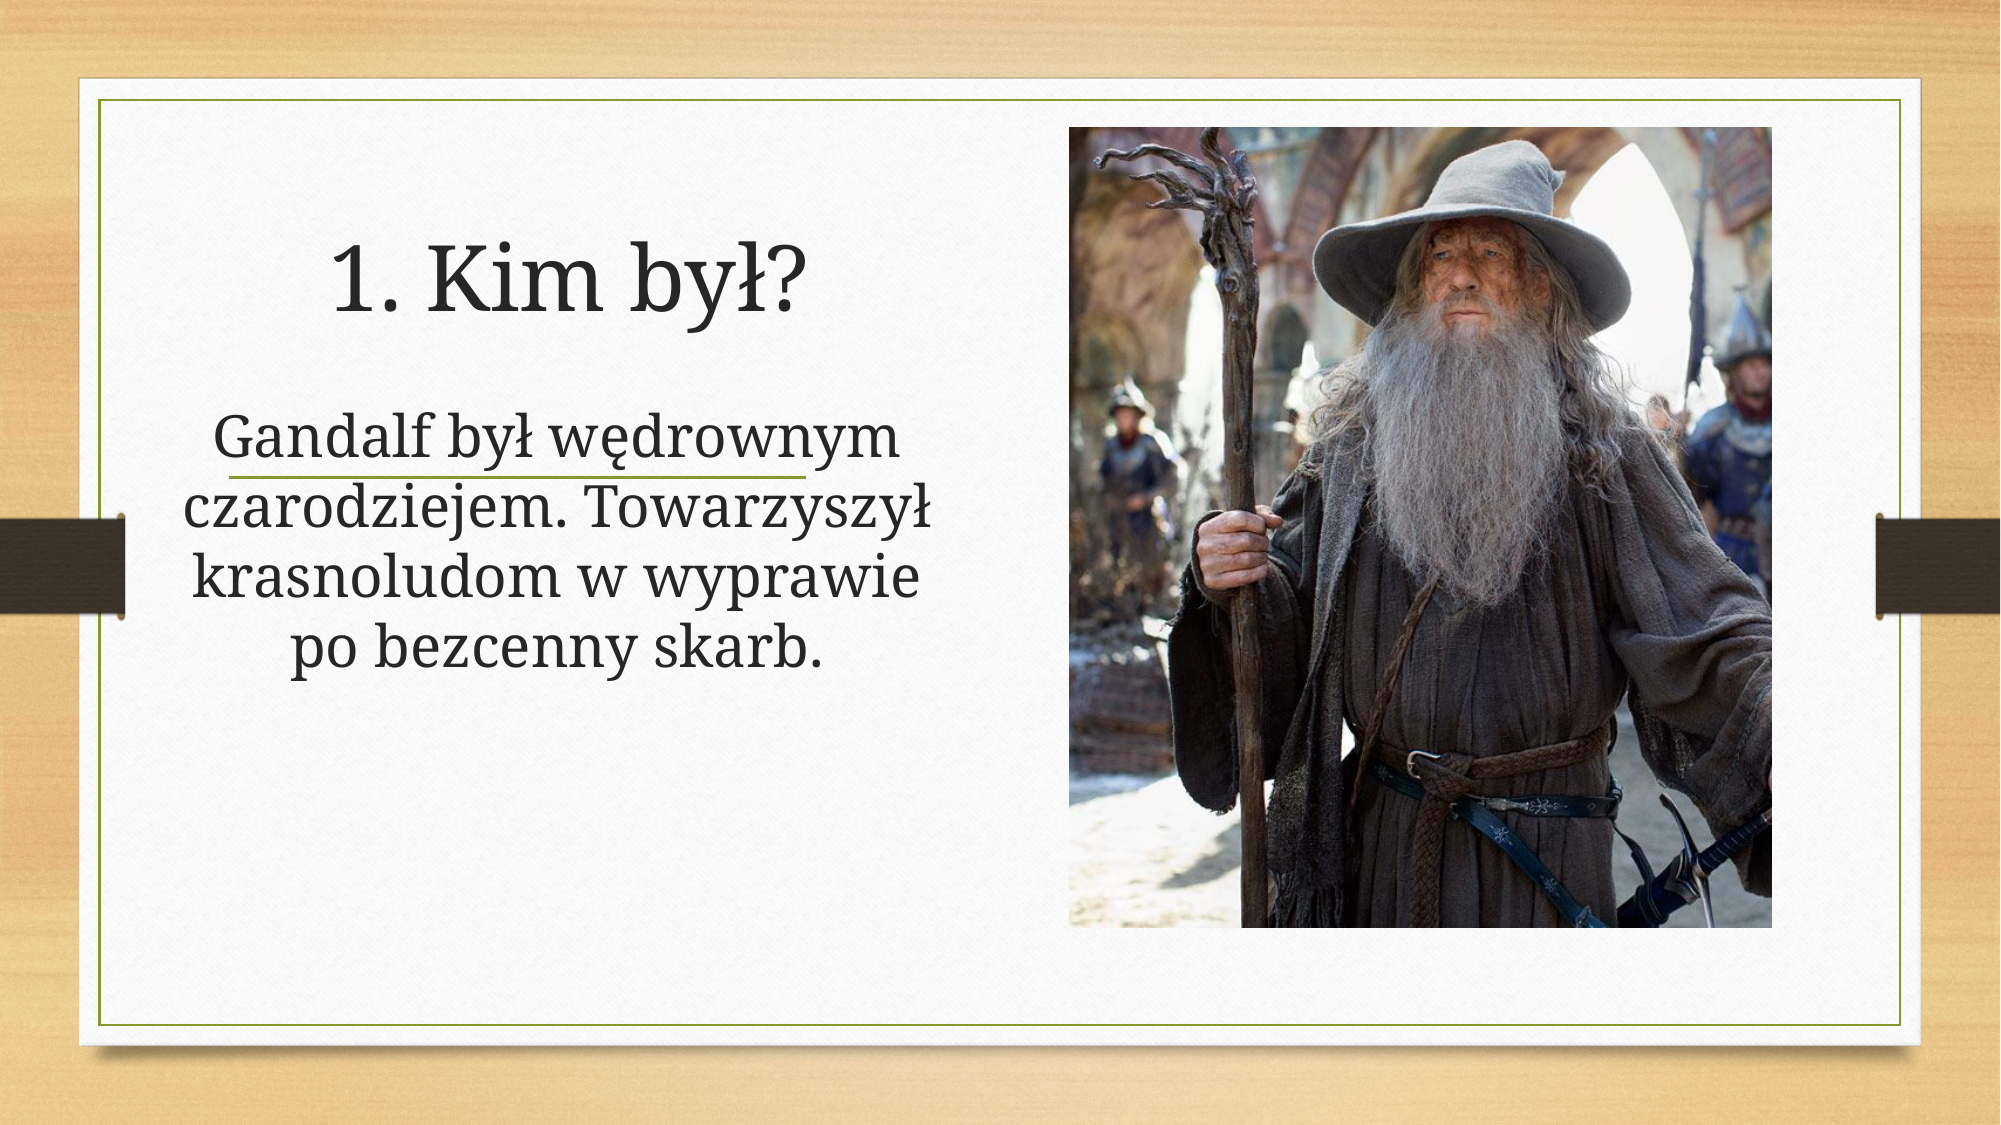

# 1. Kim był?
Gandalf był wędrownym czarodziejem. Towarzyszył krasnoludom w wyprawie po bezcenny skarb.